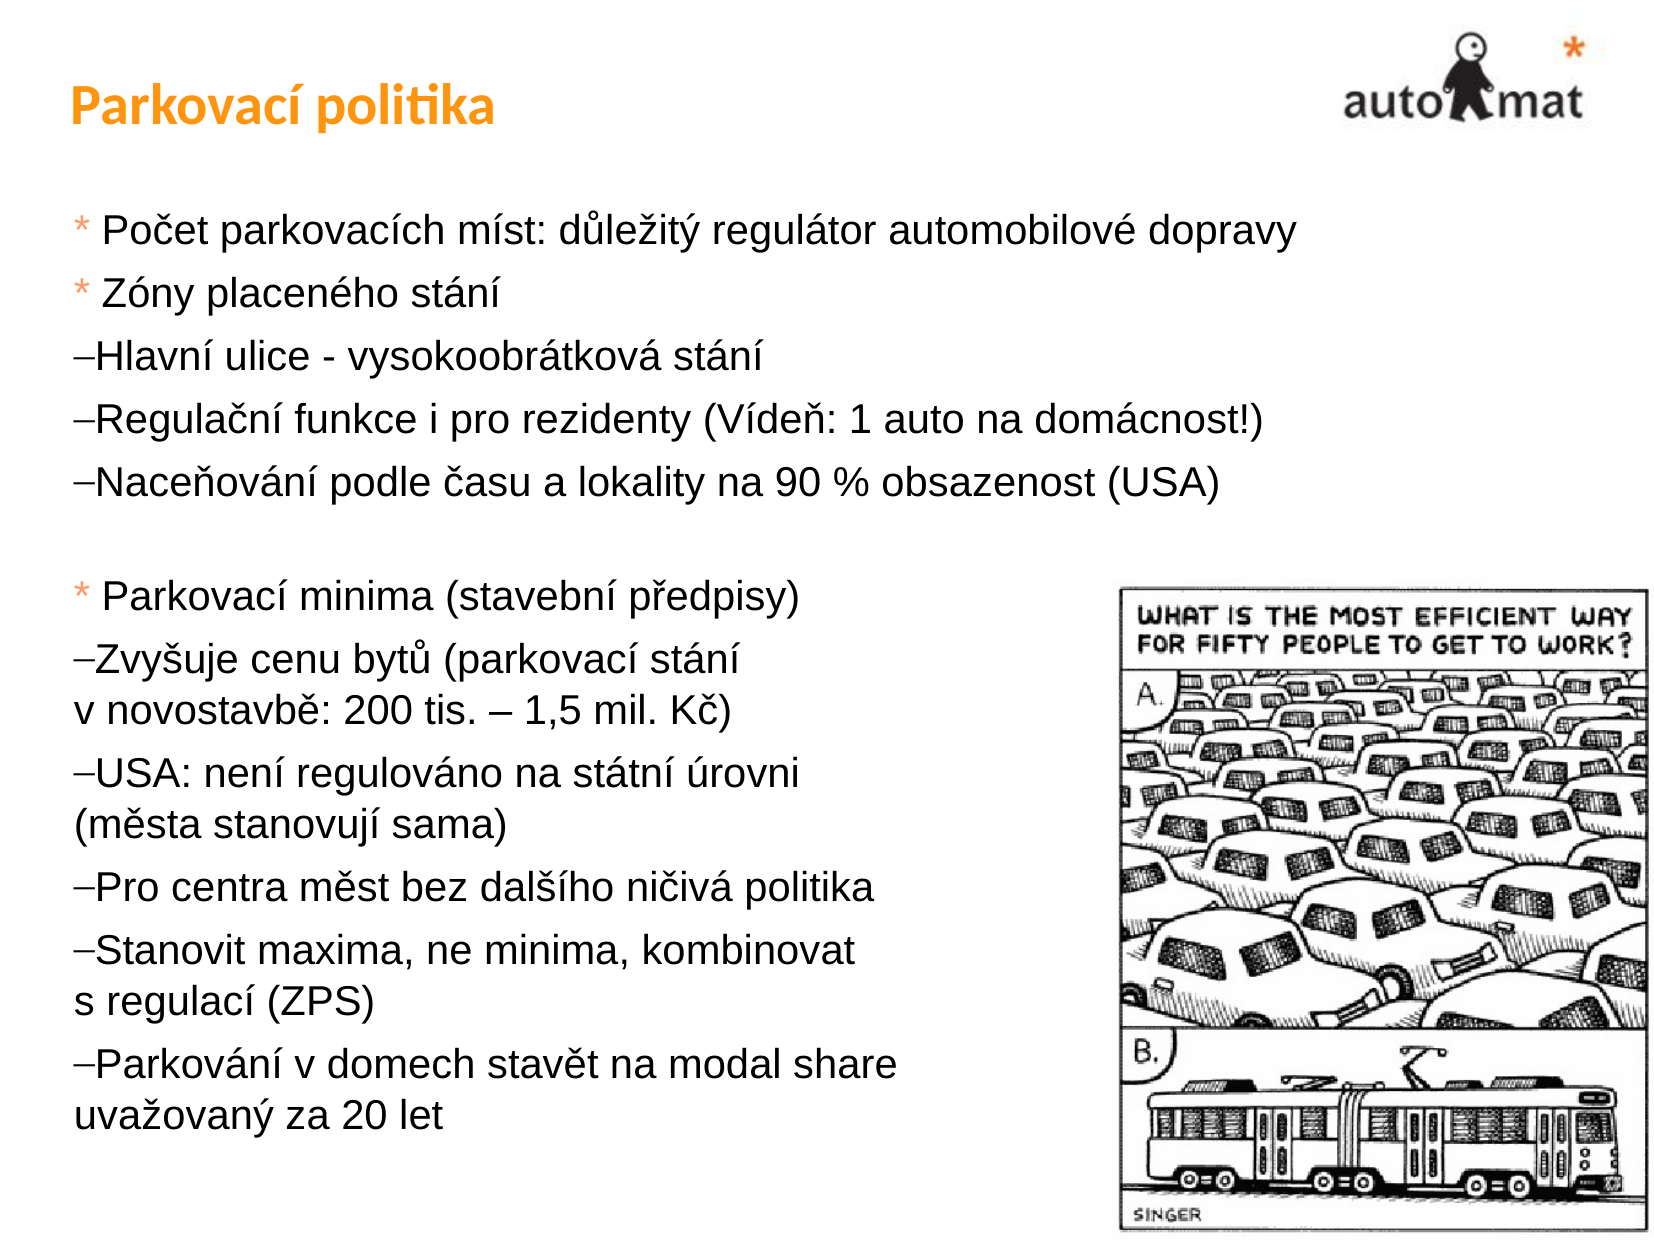

Parkovací politika
* Počet parkovacích míst: důležitý regulátor automobilové dopravy
* Zóny placeného stání
Hlavní ulice - vysokoobrátková stání
Regulační funkce i pro rezidenty (Vídeň: 1 auto na domácnost!)
Naceňování podle času a lokality na 90 % obsazenost (USA)
* Parkovací minima (stavební předpisy)
Zvyšuje cenu bytů (parkovací stání
v novostavbě: 200 tis. – 1,5 mil. Kč)
USA: není regulováno na státní úrovni
(města stanovují sama)
Pro centra měst bez dalšího ničivá politika
Stanovit maxima, ne minima, kombinovat
s regulací (ZPS)
Parkování v domech stavět na modal share
uvažovaný za 20 let